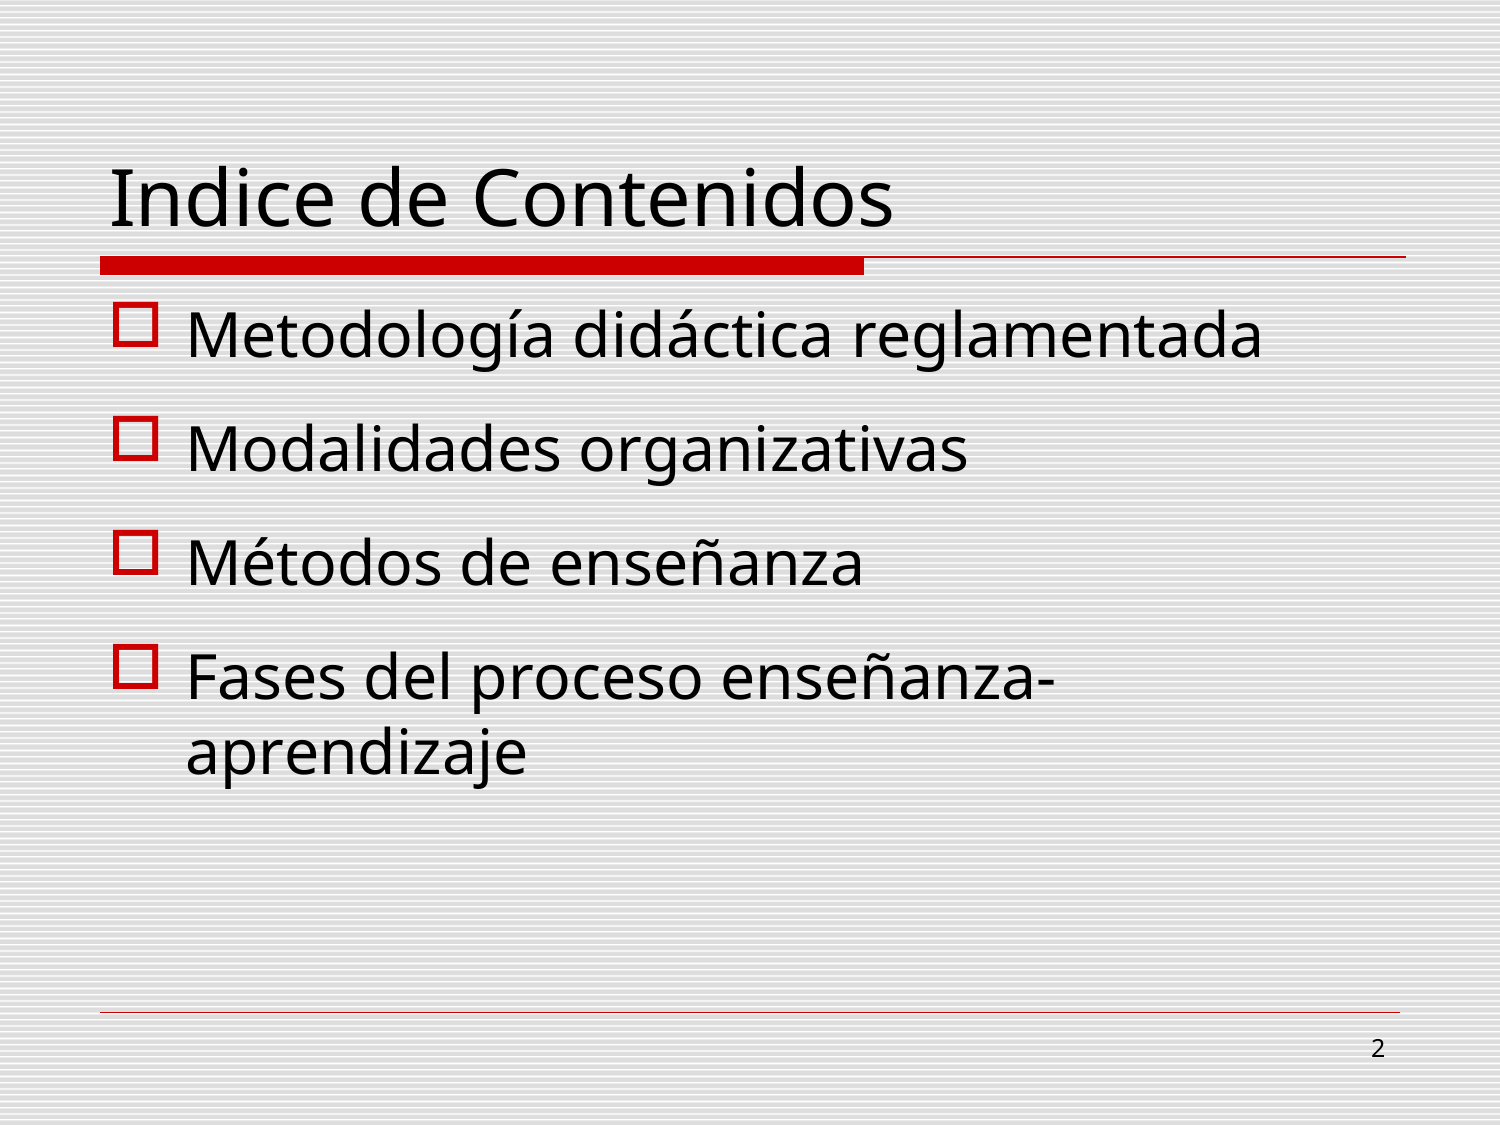

# Indice de Contenidos
Metodología didáctica reglamentada
Modalidades organizativas
Métodos de enseñanza
Fases del proceso enseñanza-aprendizaje